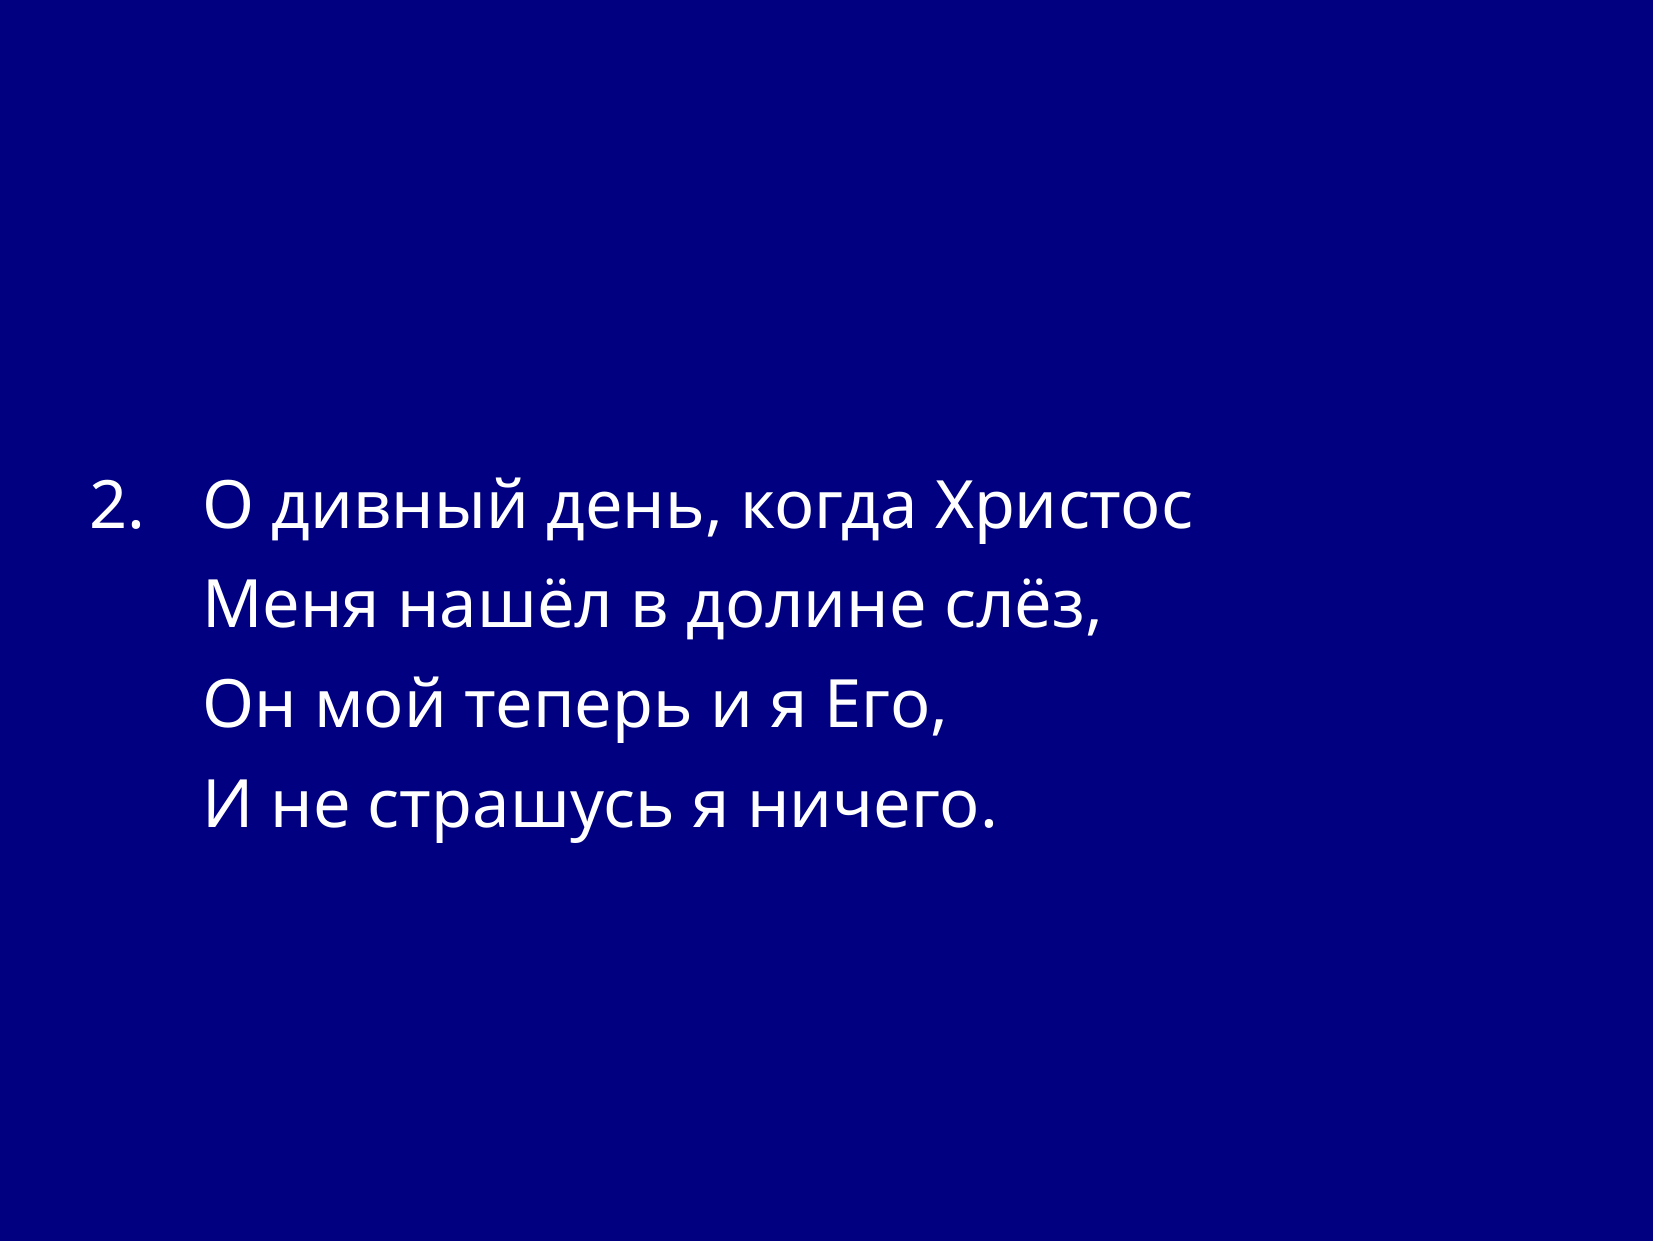

2.	О дивный день, когда Христос
	Меня нашёл в долине слёз,
	Он мой теперь и я Его,
	И не страшусь я ничего.